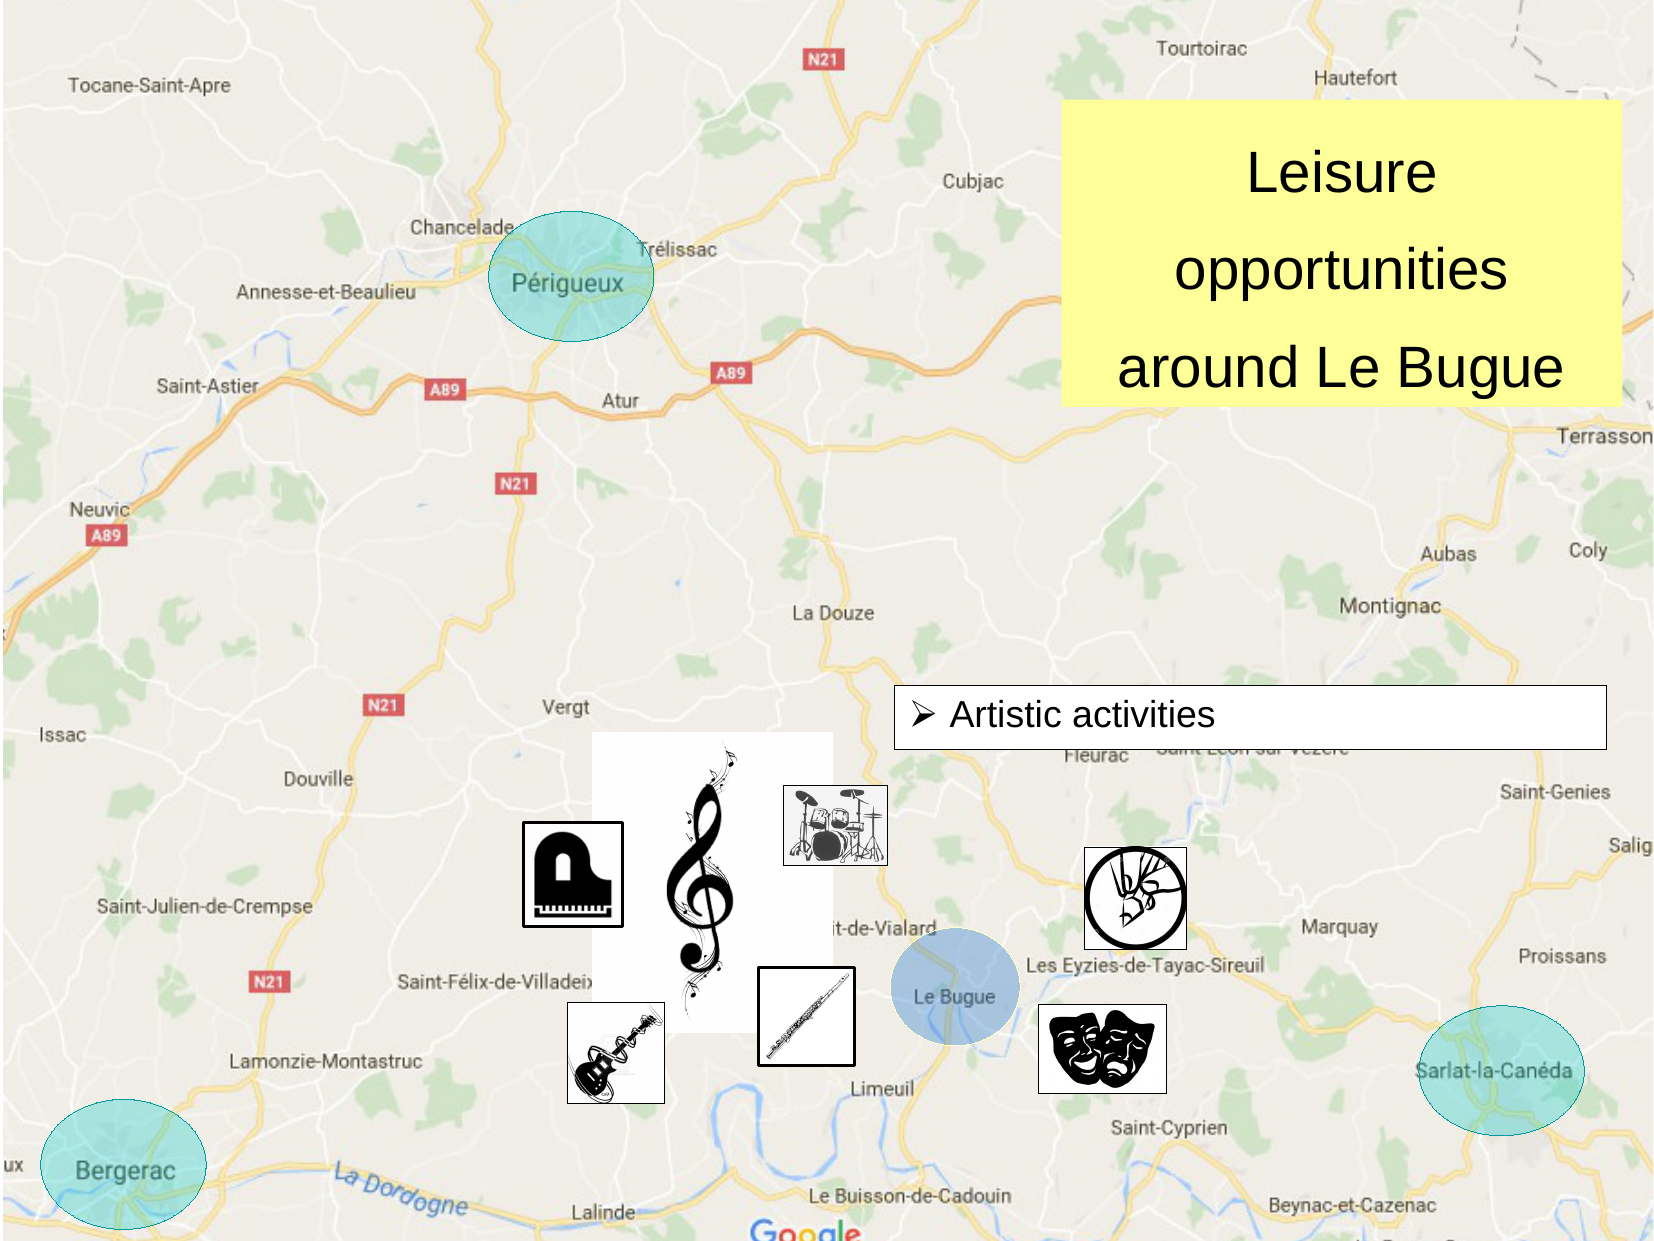

Leisure opportunities around Le Bugue
 Artistic activities